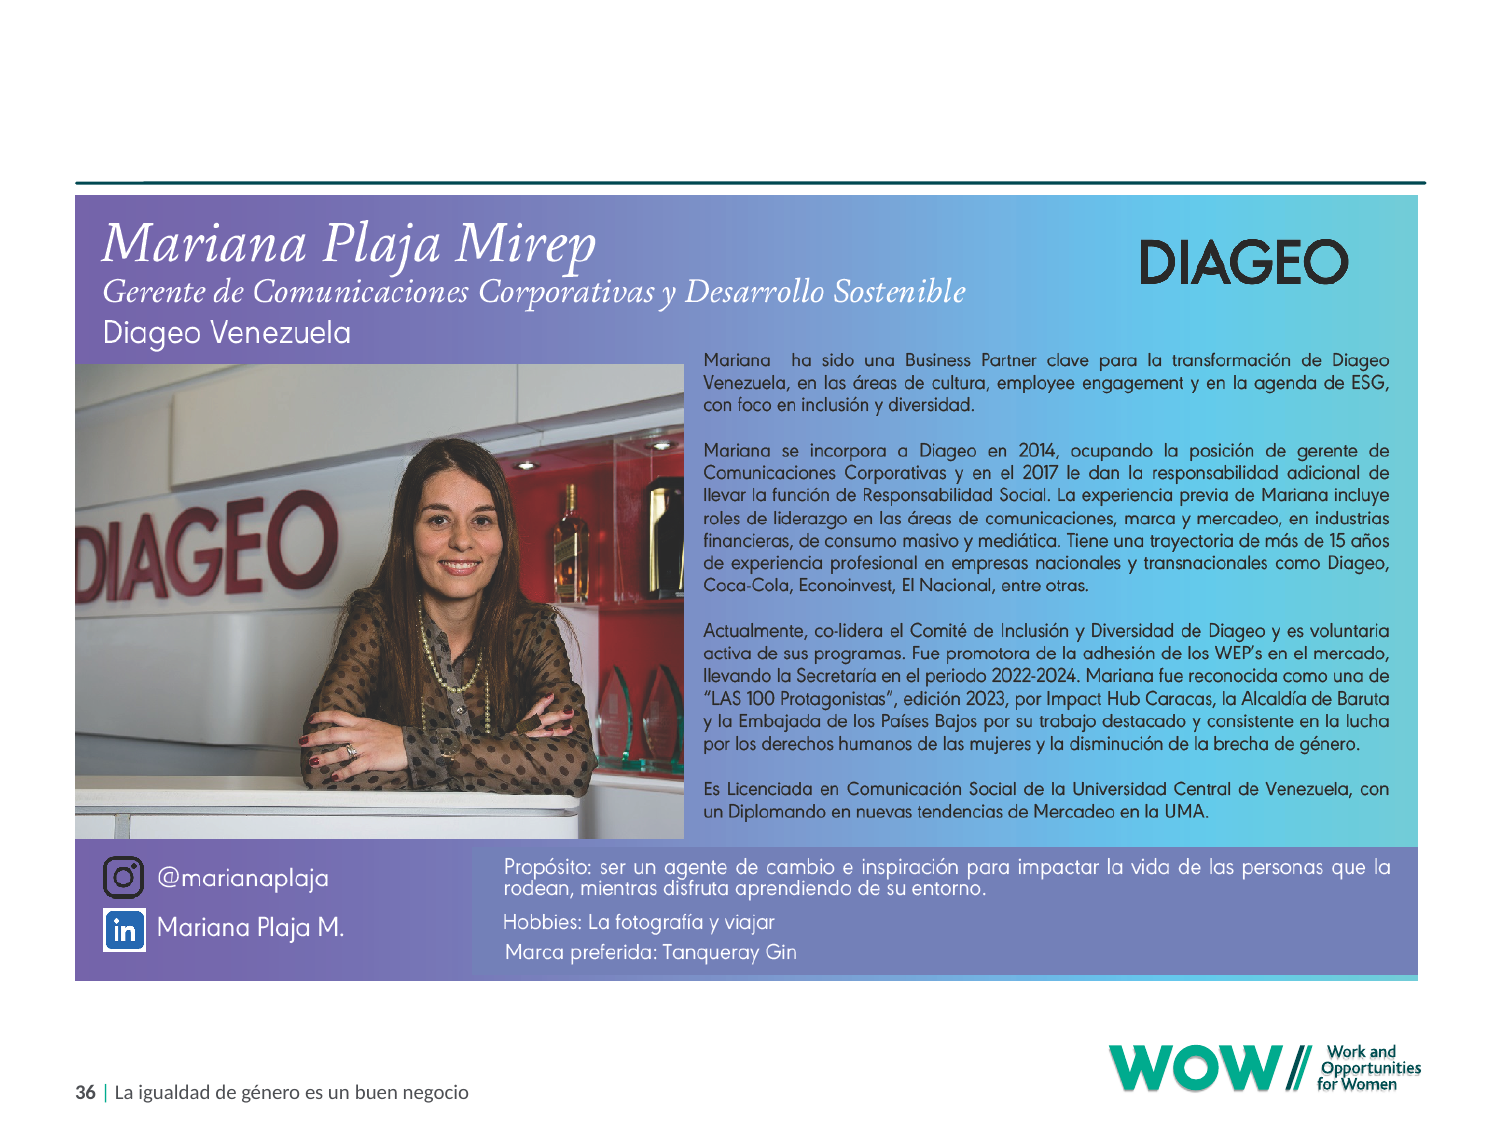

 | La igualdad de género es un buen negocio